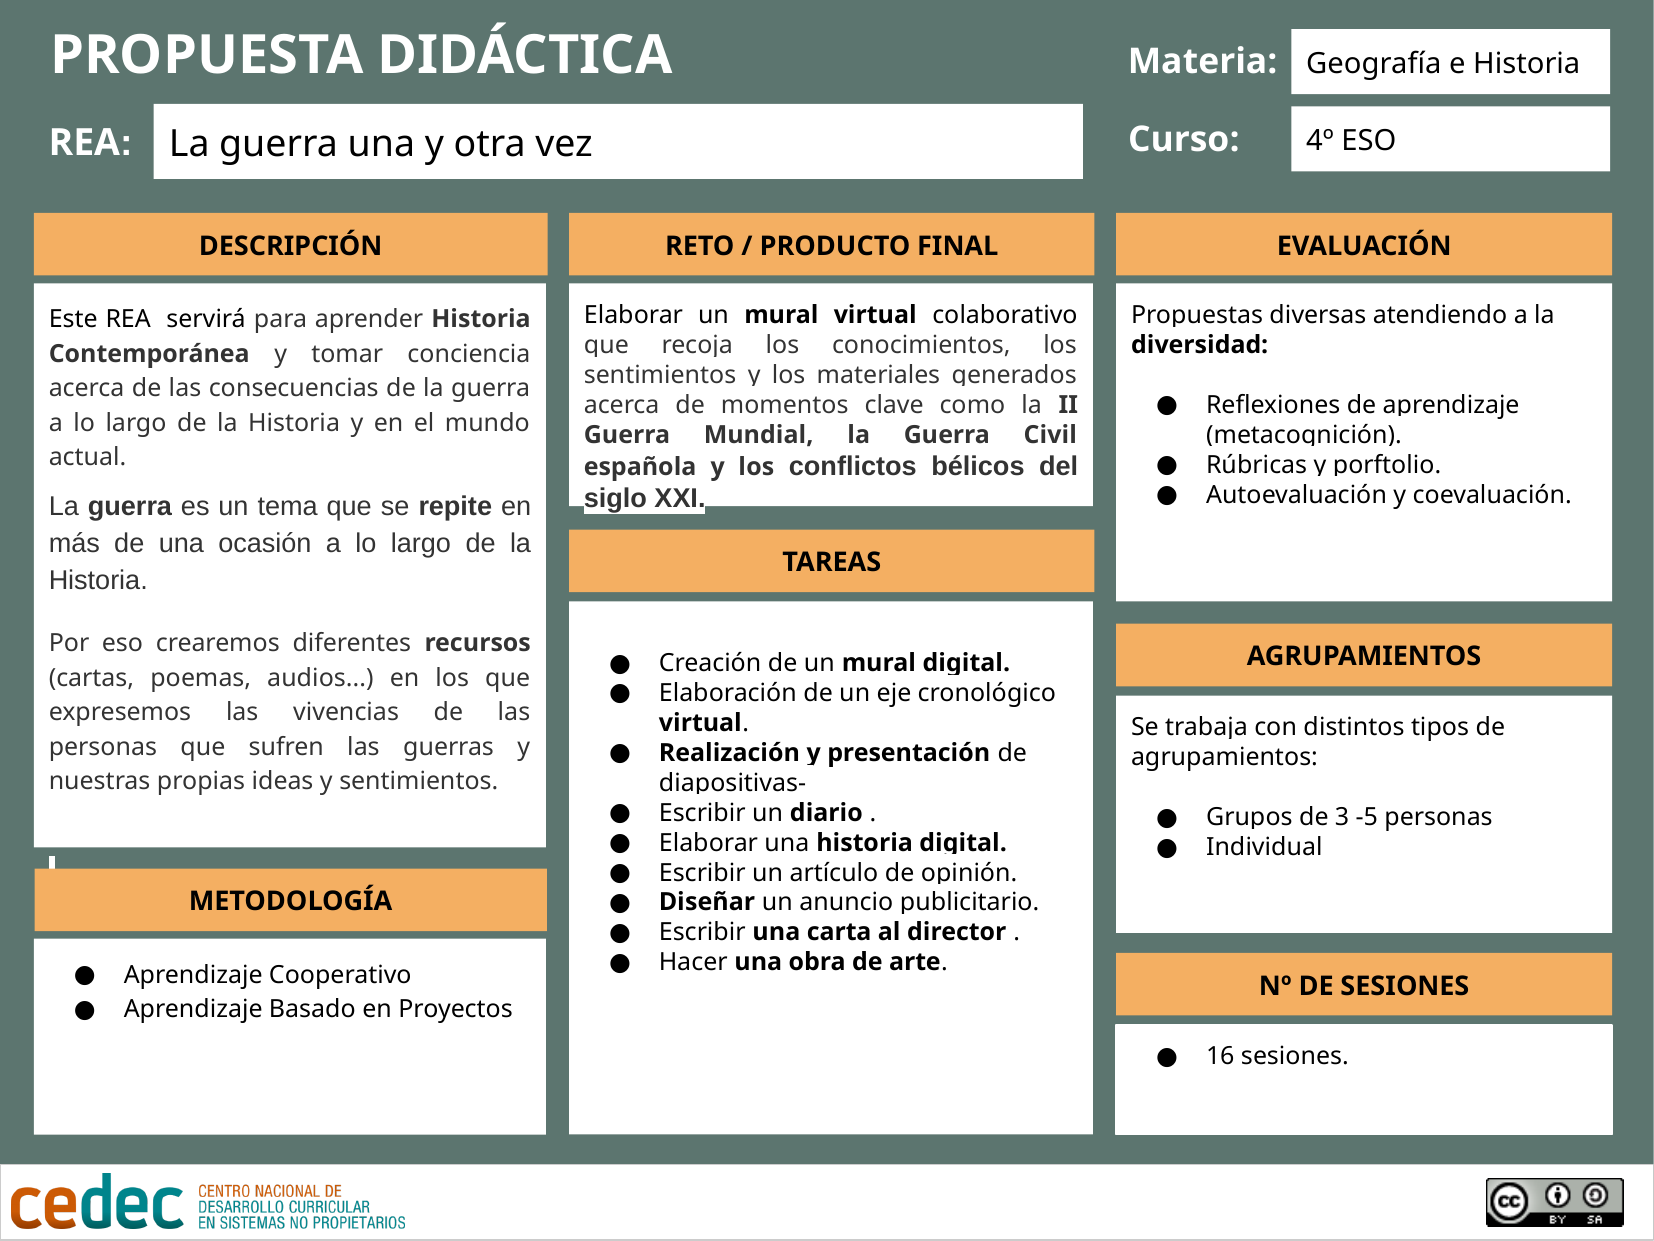

PROPUESTA DIDÁCTICA
Geografía e Historia
Materia:
La guerra una y otra vez
4º ESO
Curso:
REA:
DESCRIPCIÓN
RETO / PRODUCTO FINAL
EVALUACIÓN
Este REA servirá para aprender Historia Contemporánea y tomar conciencia acerca de las consecuencias de la guerra a lo largo de la Historia y en el mundo actual.
La guerra es un tema que se repite en más de una ocasión a lo largo de la Historia.
Por eso crearemos diferentes recursos (cartas, poemas, audios...) en los que expresemos las vivencias de las personas que sufren las guerras y nuestras propias ideas y sentimientos.
Elaborar un mural virtual colaborativo que recoja los conocimientos, los sentimientos y los materiales generados acerca de momentos clave como la II Guerra Mundial, la Guerra Civil española y los conflictos bélicos del siglo XXI.
Propuestas diversas atendiendo a la diversidad:
Reflexiones de aprendizaje (metacognición).
Rúbricas y porftolio.
Autoevaluación y coevaluación.
TAREAS
Creación de un mural digital.
Elaboración de un eje cronológico virtual.
Realización y presentación de diapositivas-
Escribir un diario .
Elaborar una historia digital.
Escribir un artículo de opinión.
Diseñar un anuncio publicitario.
Escribir una carta al director .
Hacer una obra de arte.
AGRUPAMIENTOS
Se trabaja con distintos tipos de agrupamientos:
Grupos de 3 -5 personas
Individual
METODOLOGÍA
Aprendizaje Cooperativo
Aprendizaje Basado en Proyectos
Nº DE SESIONES
16 sesiones.